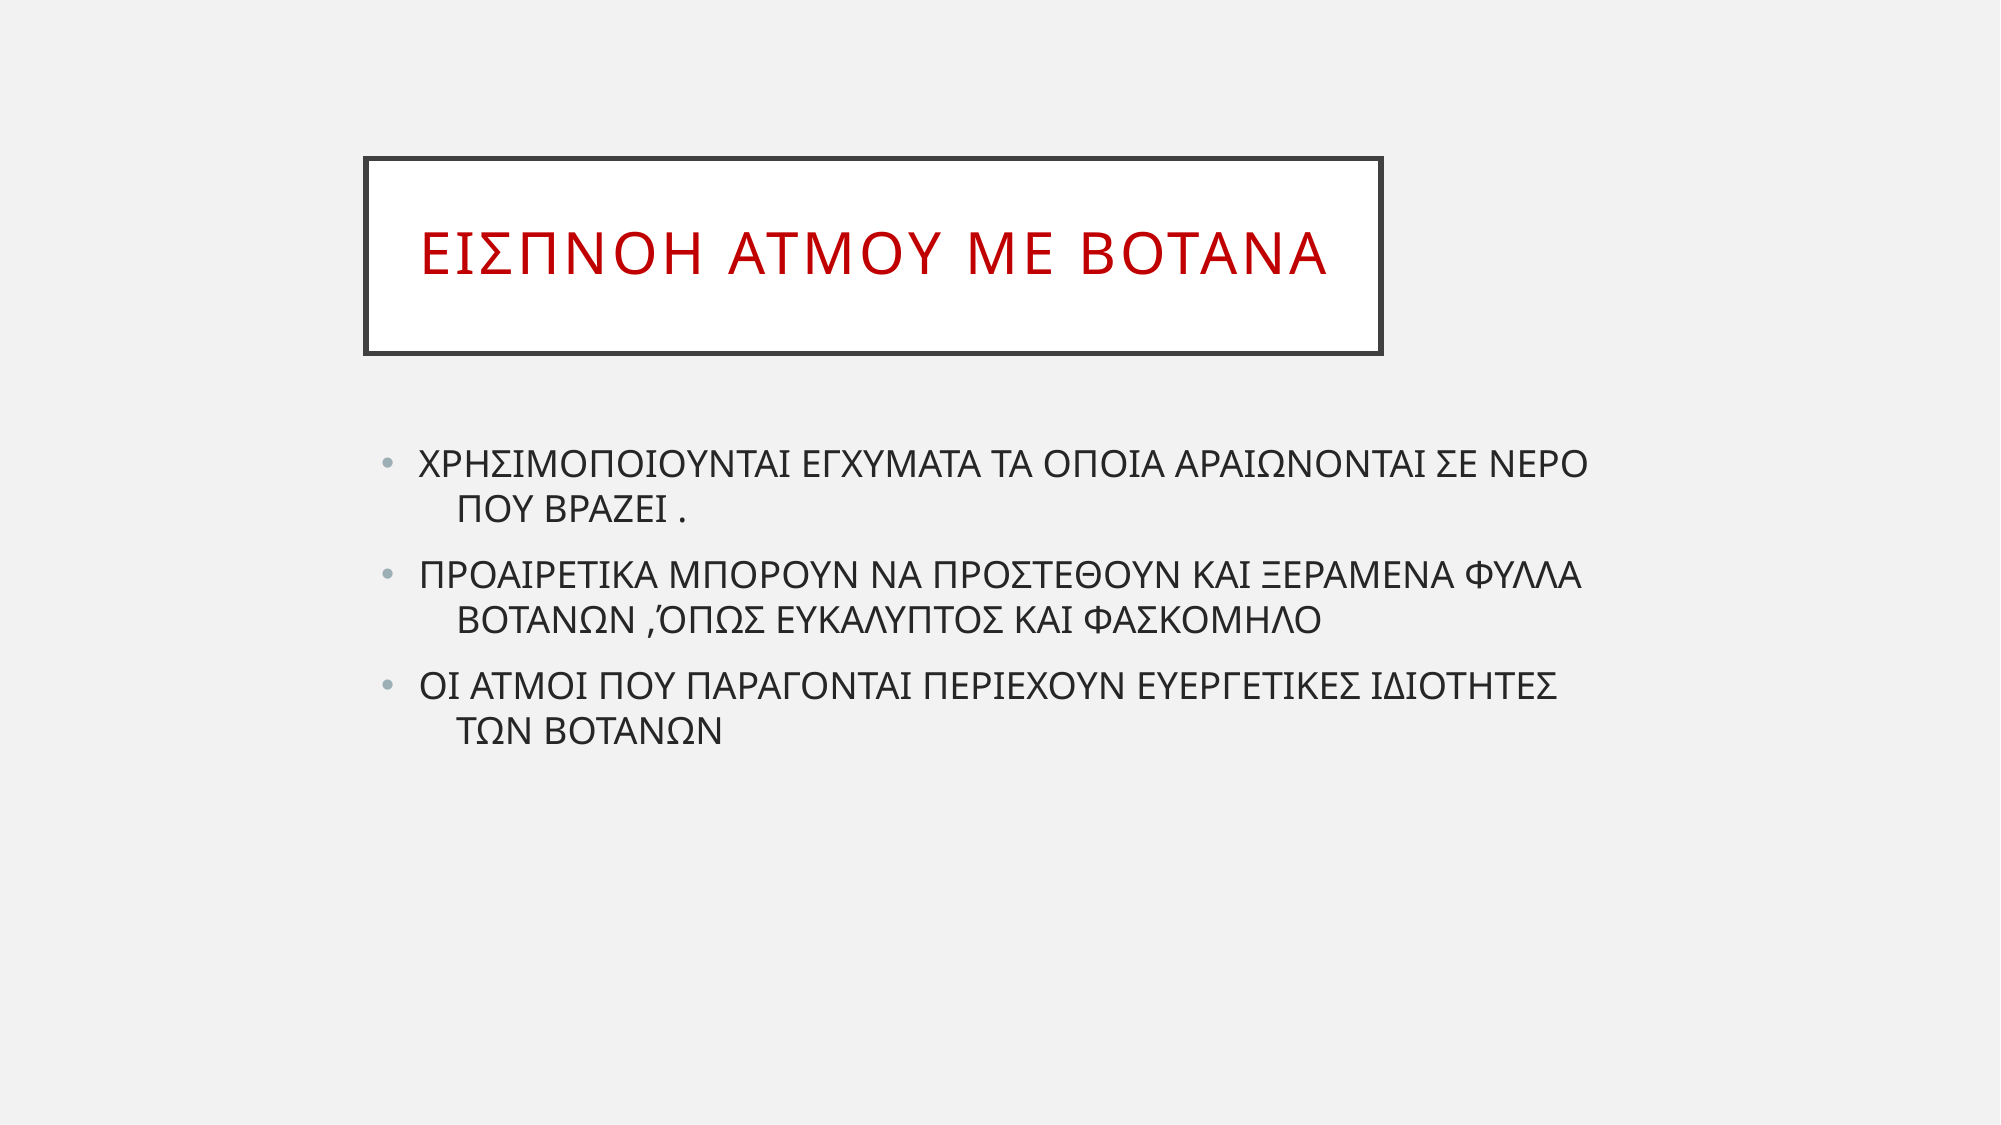

# ΕΙΣΠΝΟΗ ΑΤΜΟΥ ΜΕ ΒΟΤΑΝΑ
ΧΡΗΣΙΜΟΠΟΙΟΥΝΤΑΙ ΕΓΧΥΜΑΤΑ ΤΑ ΟΠΟΙΑ ΑΡΑΙΩΝΟΝΤΑΙ ΣΕ ΝΕΡΟ ΠΟΥ ΒΡΑΖΕΙ .
ΠΡΟΑΙΡΕΤΙΚΑ ΜΠΟΡΟΥΝ ΝΑ ΠΡΟΣΤΕΘΟΥΝ ΚΑΙ ΞΕΡΑΜΕΝΑ ΦΥΛΛΑ ΒΟΤΑΝΩΝ ,ΌΠΩΣ ΕΥΚΑΛΥΠΤΟΣ ΚΑΙ ΦΑΣΚΟΜΗΛΟ
ΟΙ ΑΤΜΟΙ ΠΟΥ ΠΑΡΑΓΟΝΤΑΙ ΠΕΡΙΕΧΟΥΝ ΕΥΕΡΓΕΤΙΚΕΣ ΙΔΙΟΤΗΤΕΣ ΤΩΝ ΒΟΤΑΝΩΝ